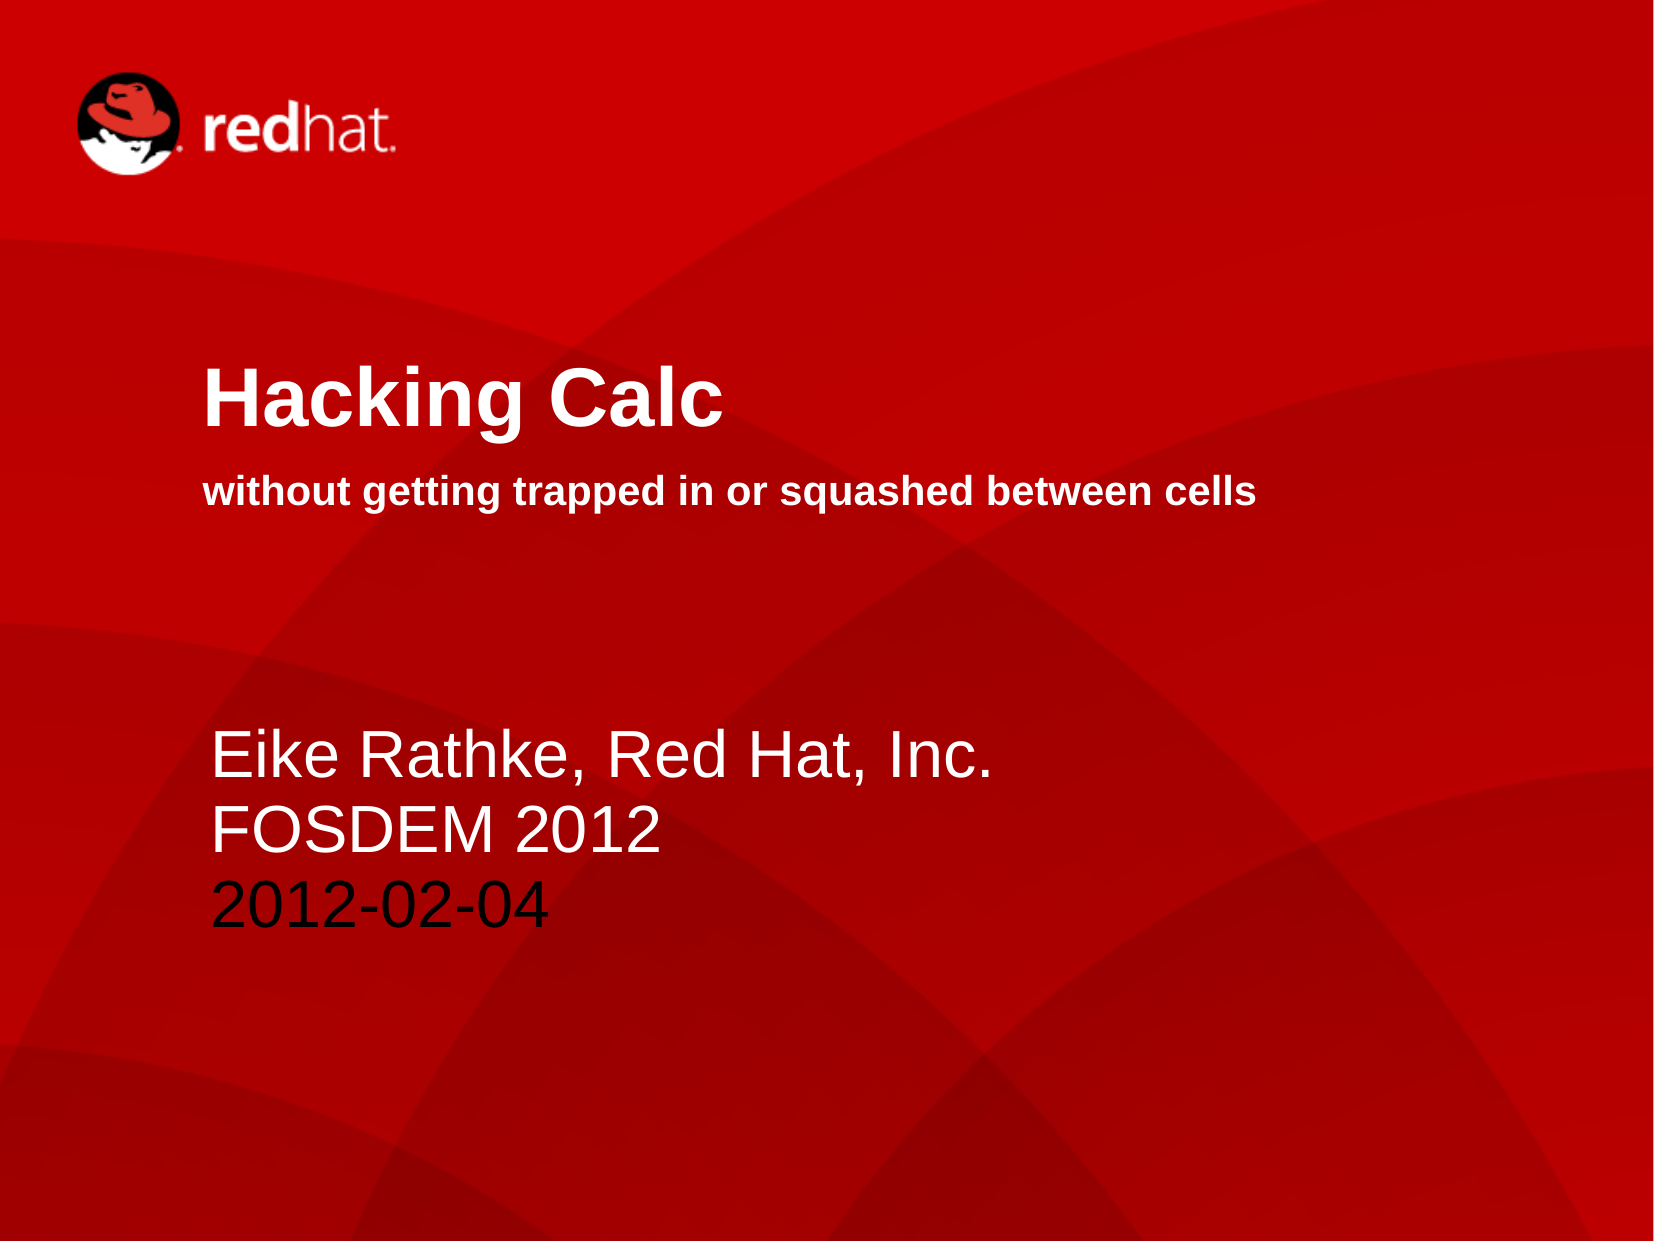

Hacking Calc
without getting trapped in or squashed between cells
Eike Rathke, Red Hat, Inc.
FOSDEM 2012
2012-02-04